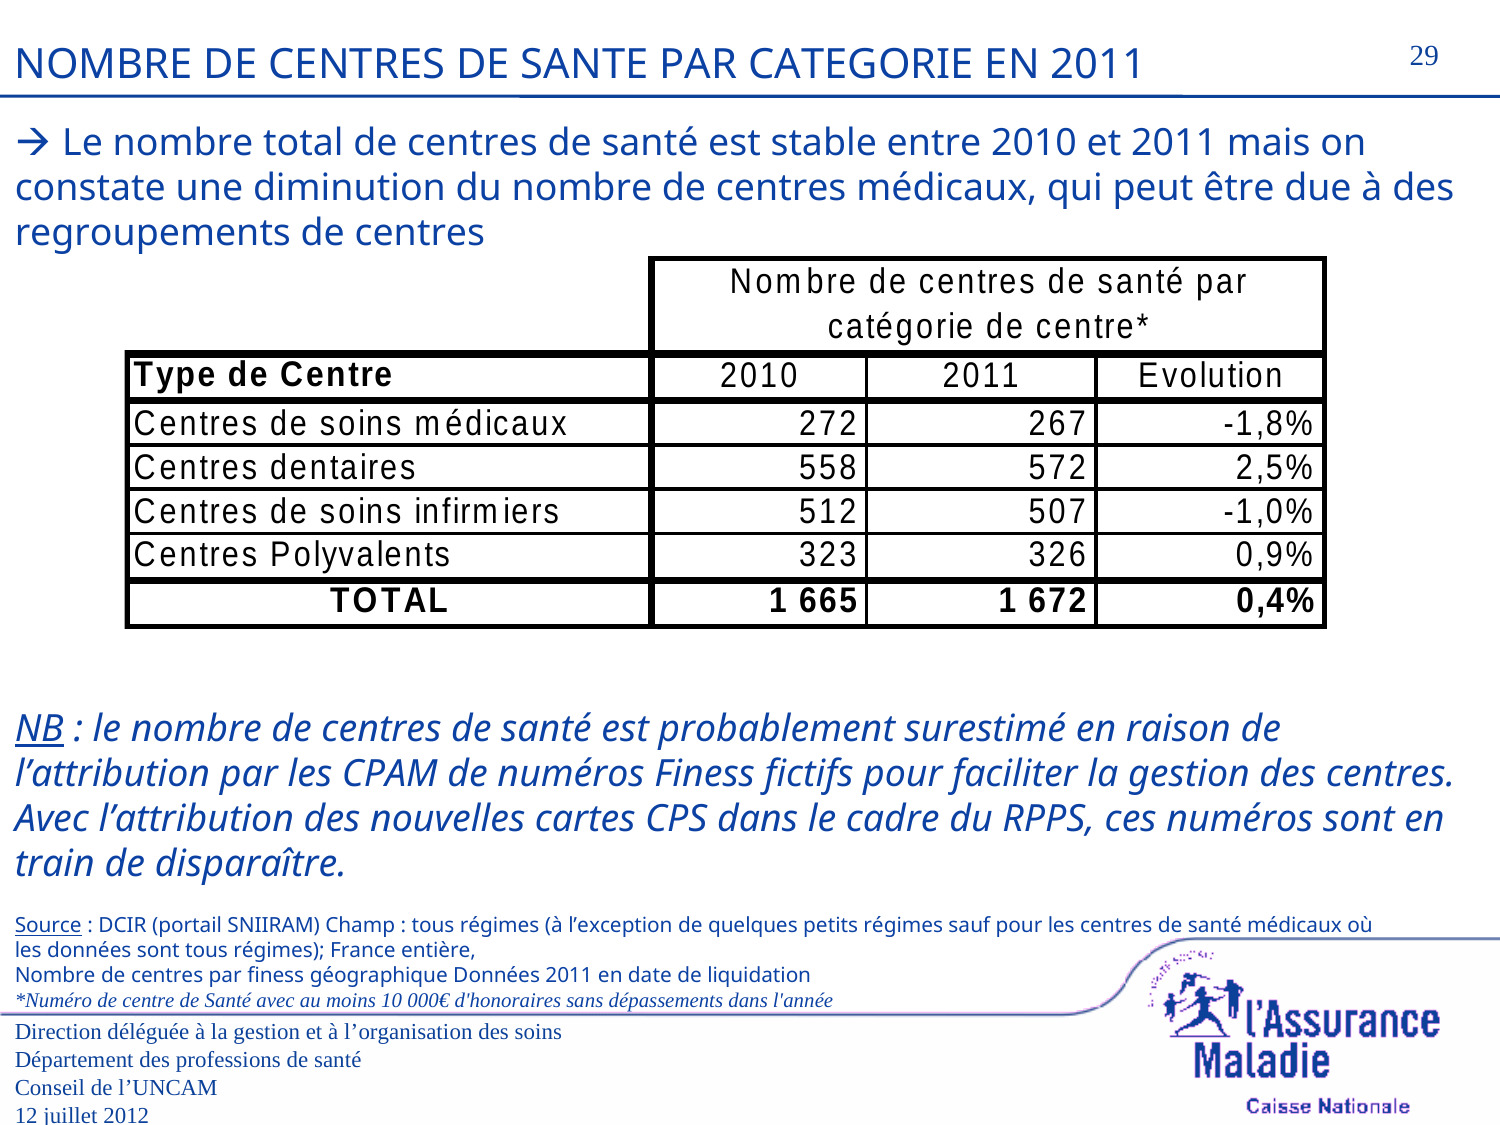

NOMBRE DE CENTRES DE SANTE PAR CATEGORIE EN 2011
Page courante
 Le nombre total de centres de santé est stable entre 2010 et 2011 mais on constate une diminution du nombre de centres médicaux, qui peut être due à des regroupements de centres
NB : le nombre de centres de santé est probablement surestimé en raison de l’attribution par les CPAM de numéros Finess fictifs pour faciliter la gestion des centres. Avec l’attribution des nouvelles cartes CPS dans le cadre du RPPS, ces numéros sont en train de disparaître.
Source : DCIR (portail SNIIRAM) Champ : tous régimes (à l’exception de quelques petits régimes sauf pour les centres de santé médicaux où les données sont tous régimes); France entière,
Nombre de centres par finess géographique Données 2011 en date de liquidation
*Numéro de centre de Santé avec au moins 10 000€ d'honoraires sans dépassements dans l'année
Direction déléguée à la gestion et à l’organisation des soins
Département des professions de santé
Conseil de l’UNCAM
12 juillet 2012